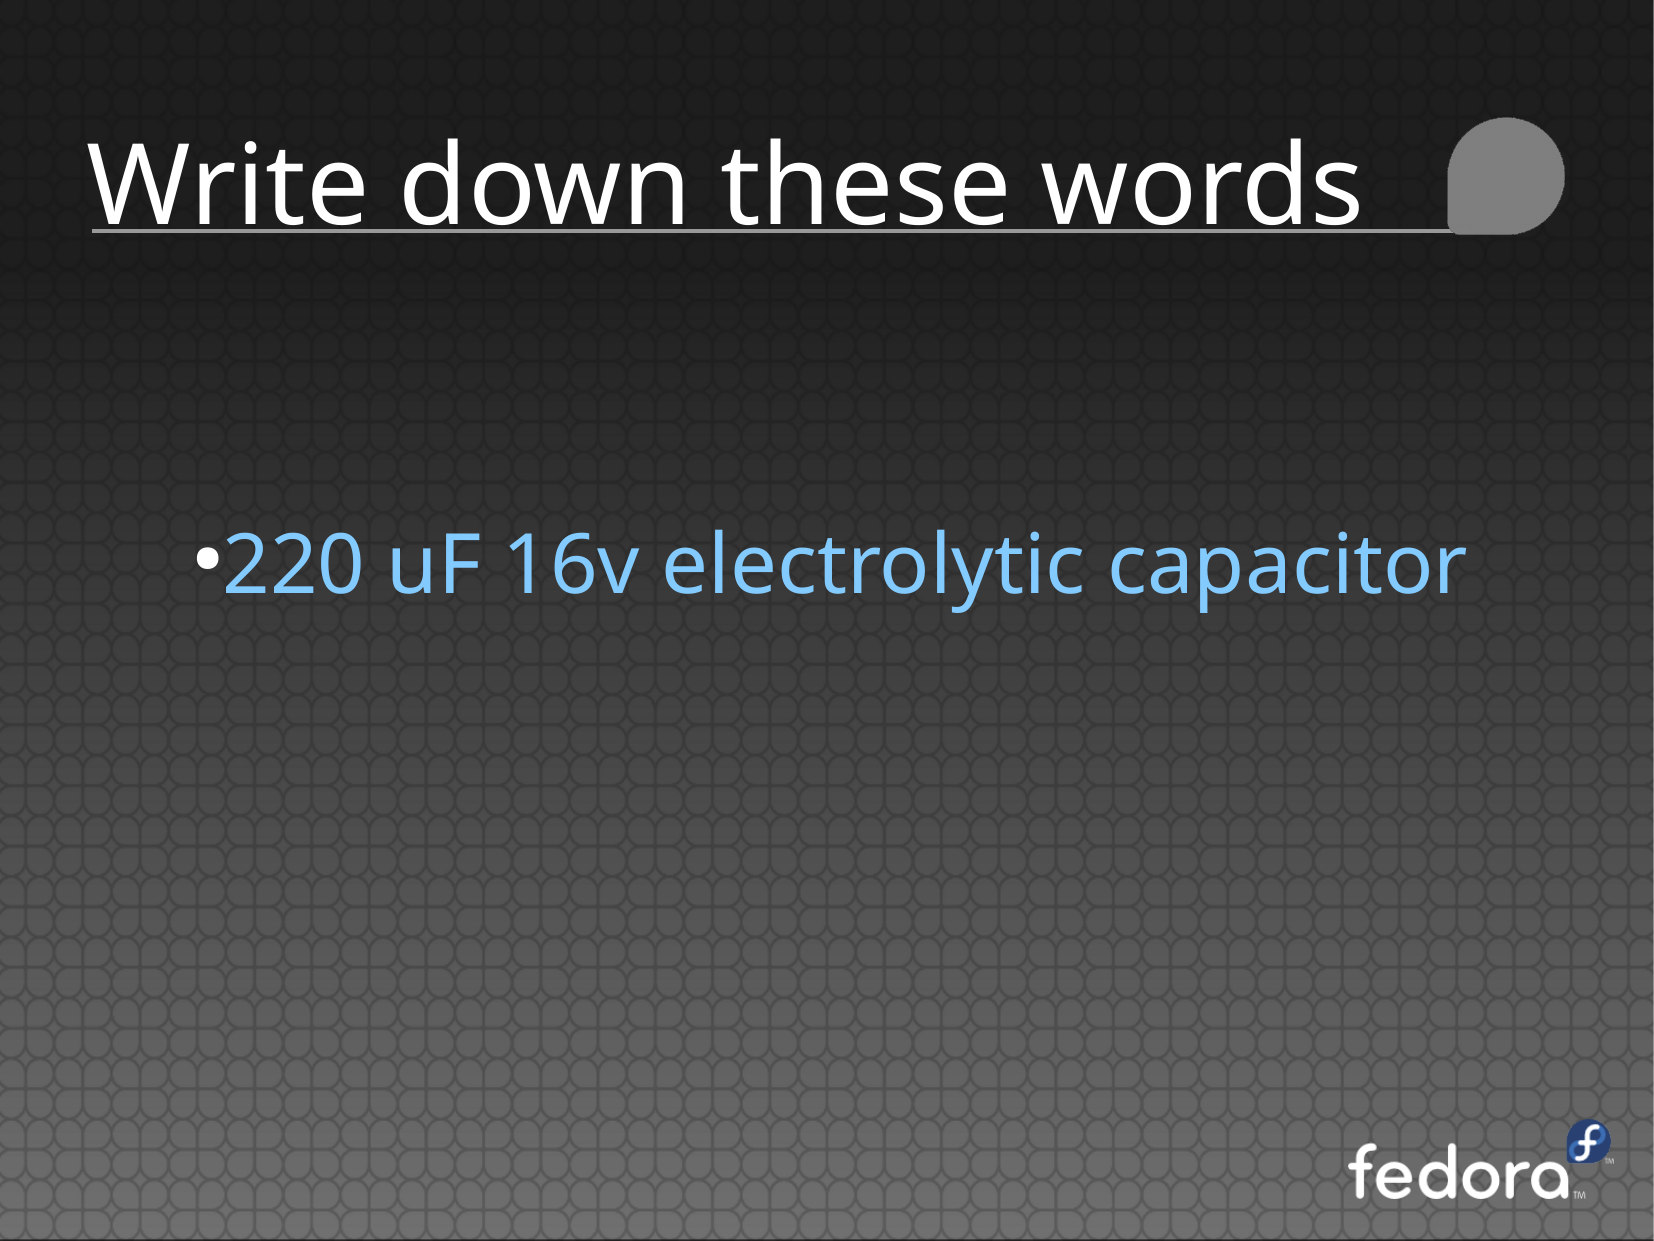

# Write down these words
220 uF 16v electrolytic capacitor